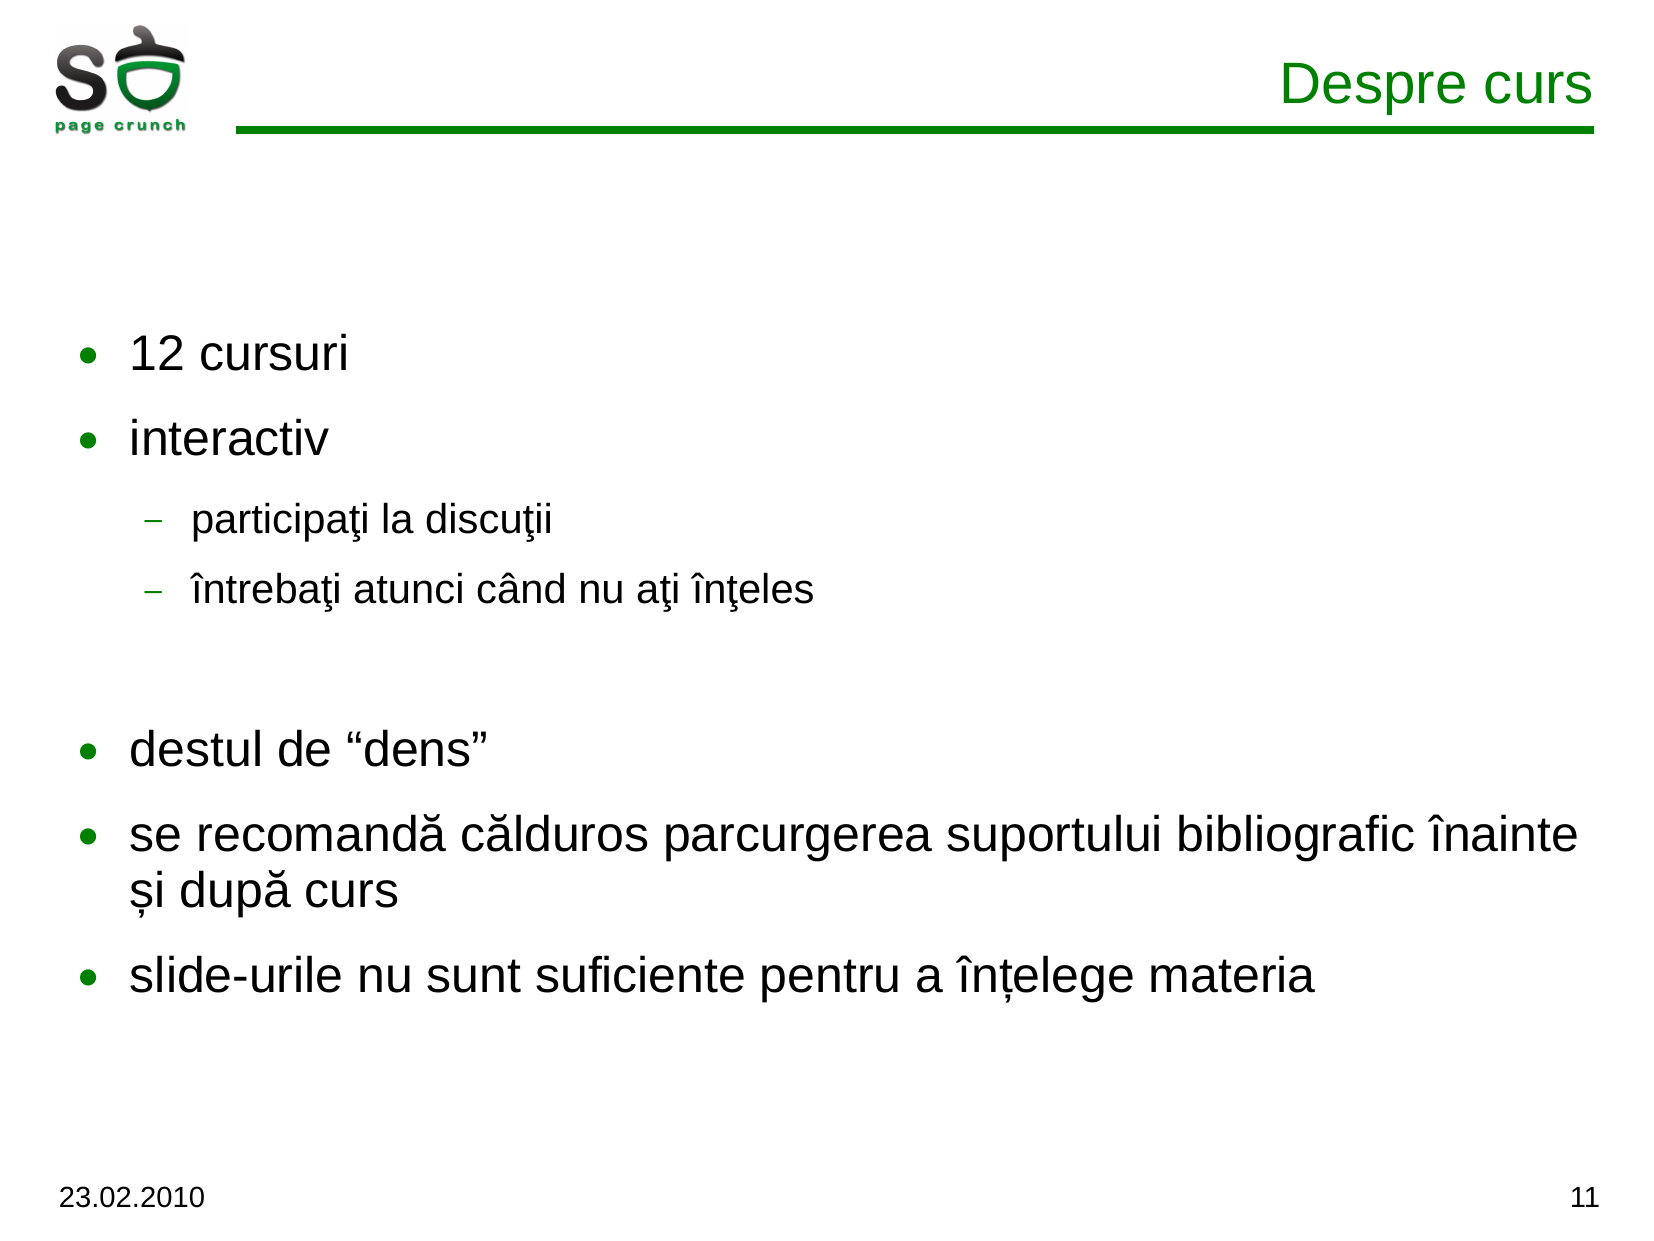

# Despre curs
12 cursuri
interactiv
participaţi la discuţii
întrebaţi atunci când nu aţi înţeles
destul de “dens”
se recomandă călduros parcurgerea suportului bibliografic înainte și după curs
slide-urile nu sunt suficiente pentru a înțelege materia
23.02.2010
11